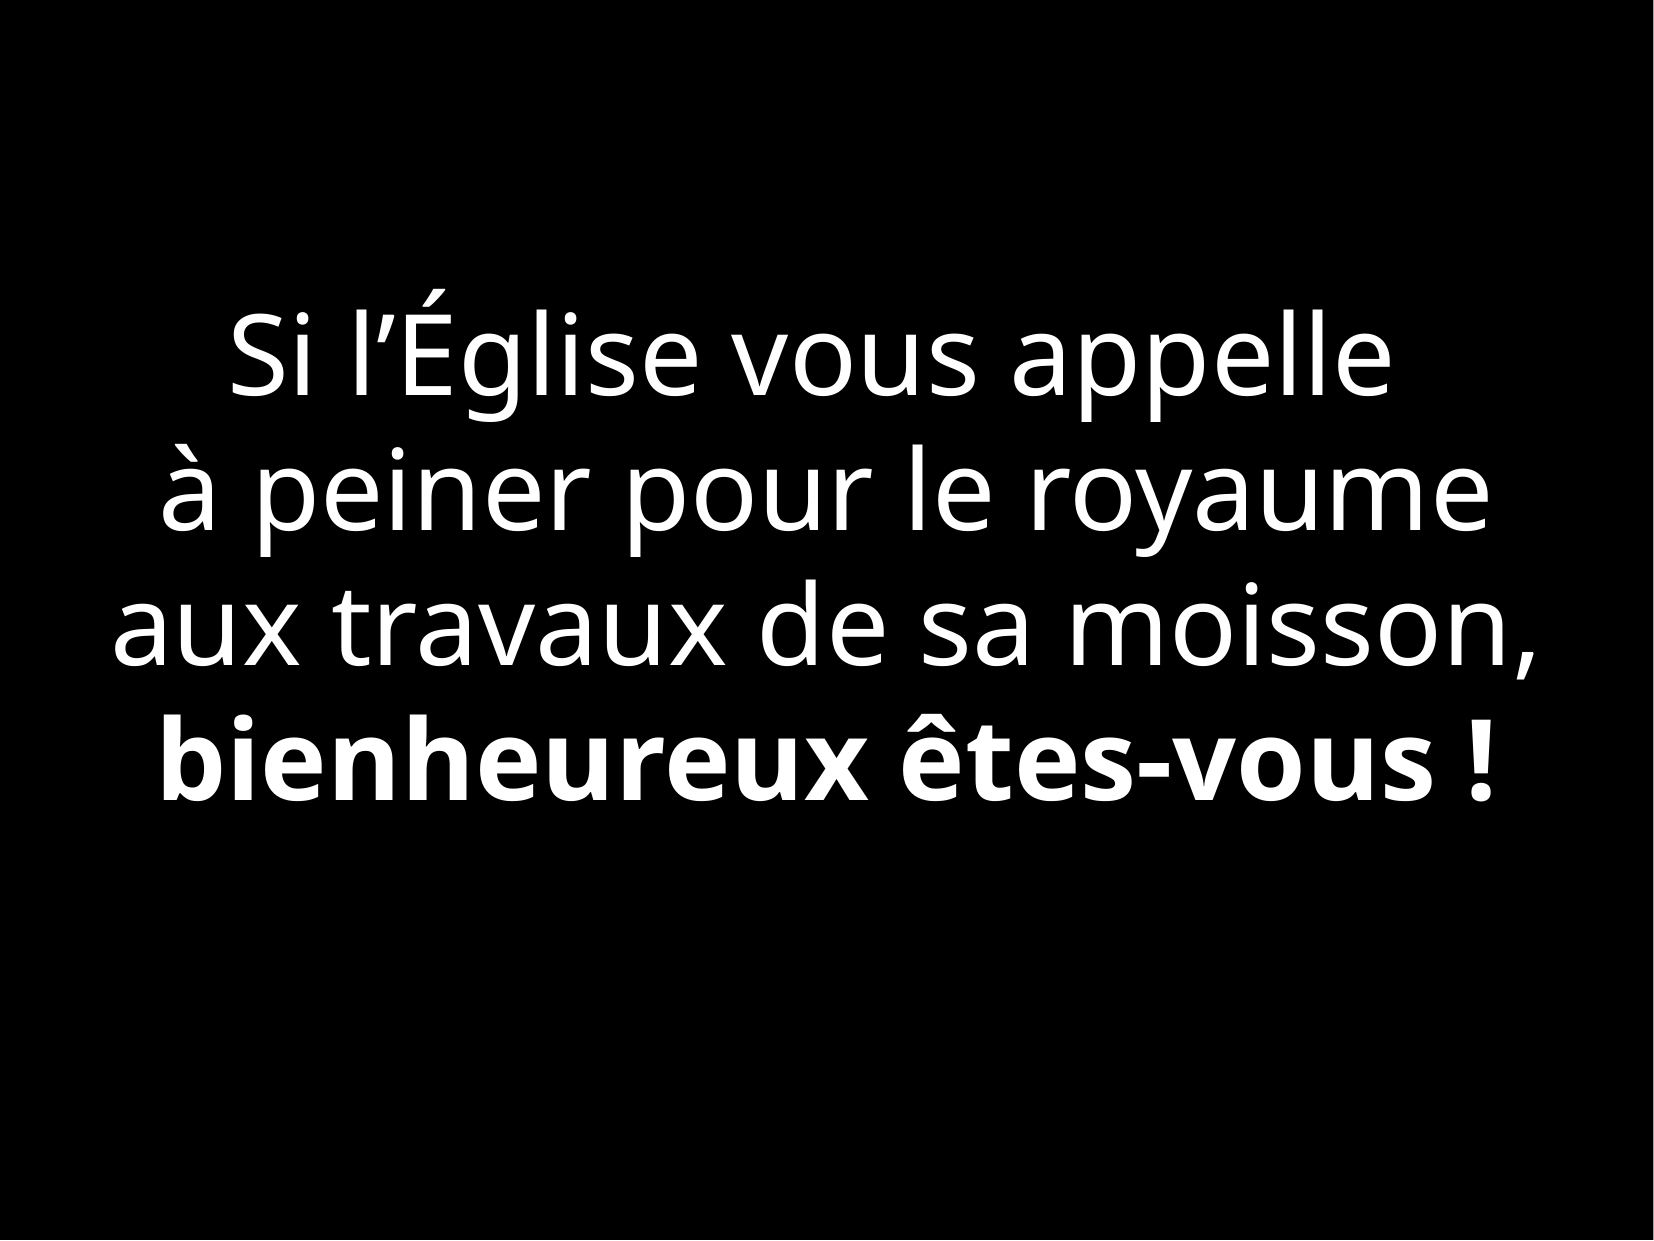

Si l’Église vous appelle
à peiner pour le royaume
aux travaux de sa moisson, bienheureux êtes-vous !